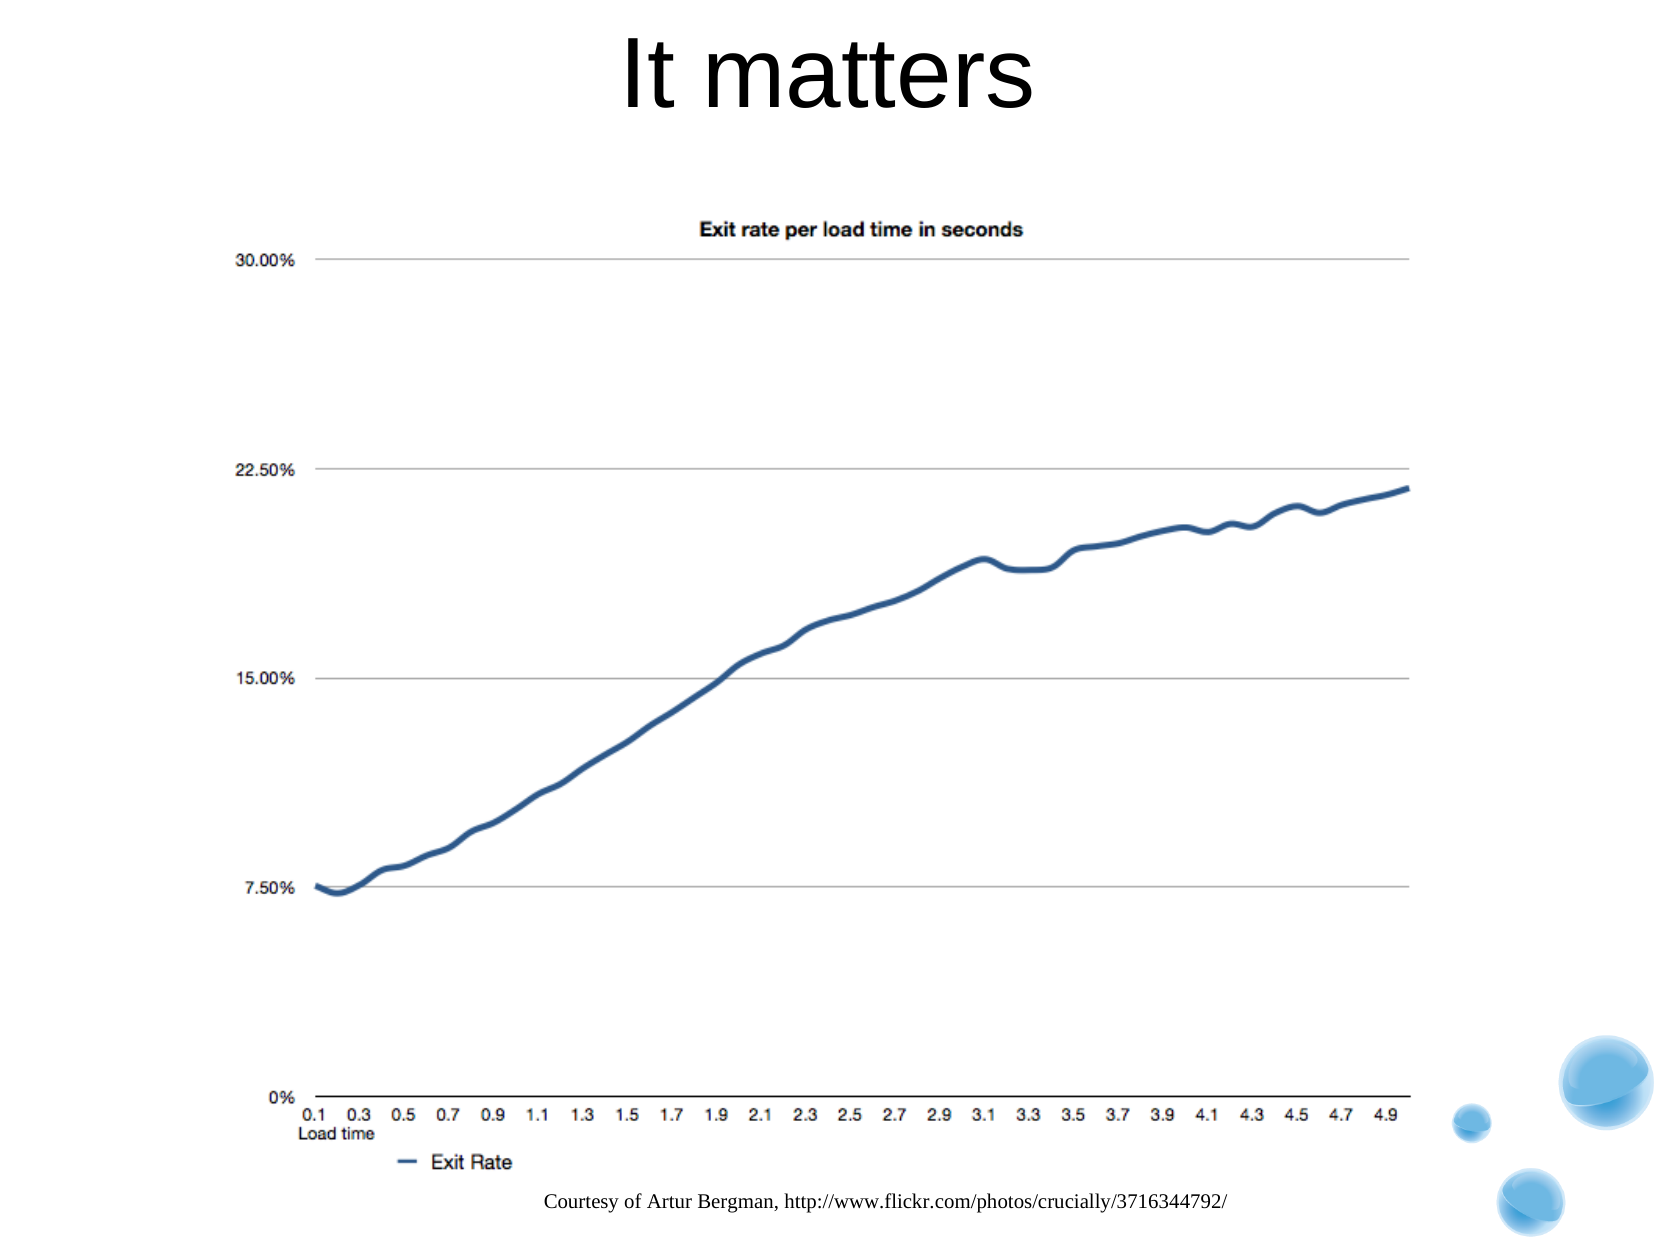

# It matters
Courtesy of Artur Bergman, http://www.flickr.com/photos/crucially/3716344792/